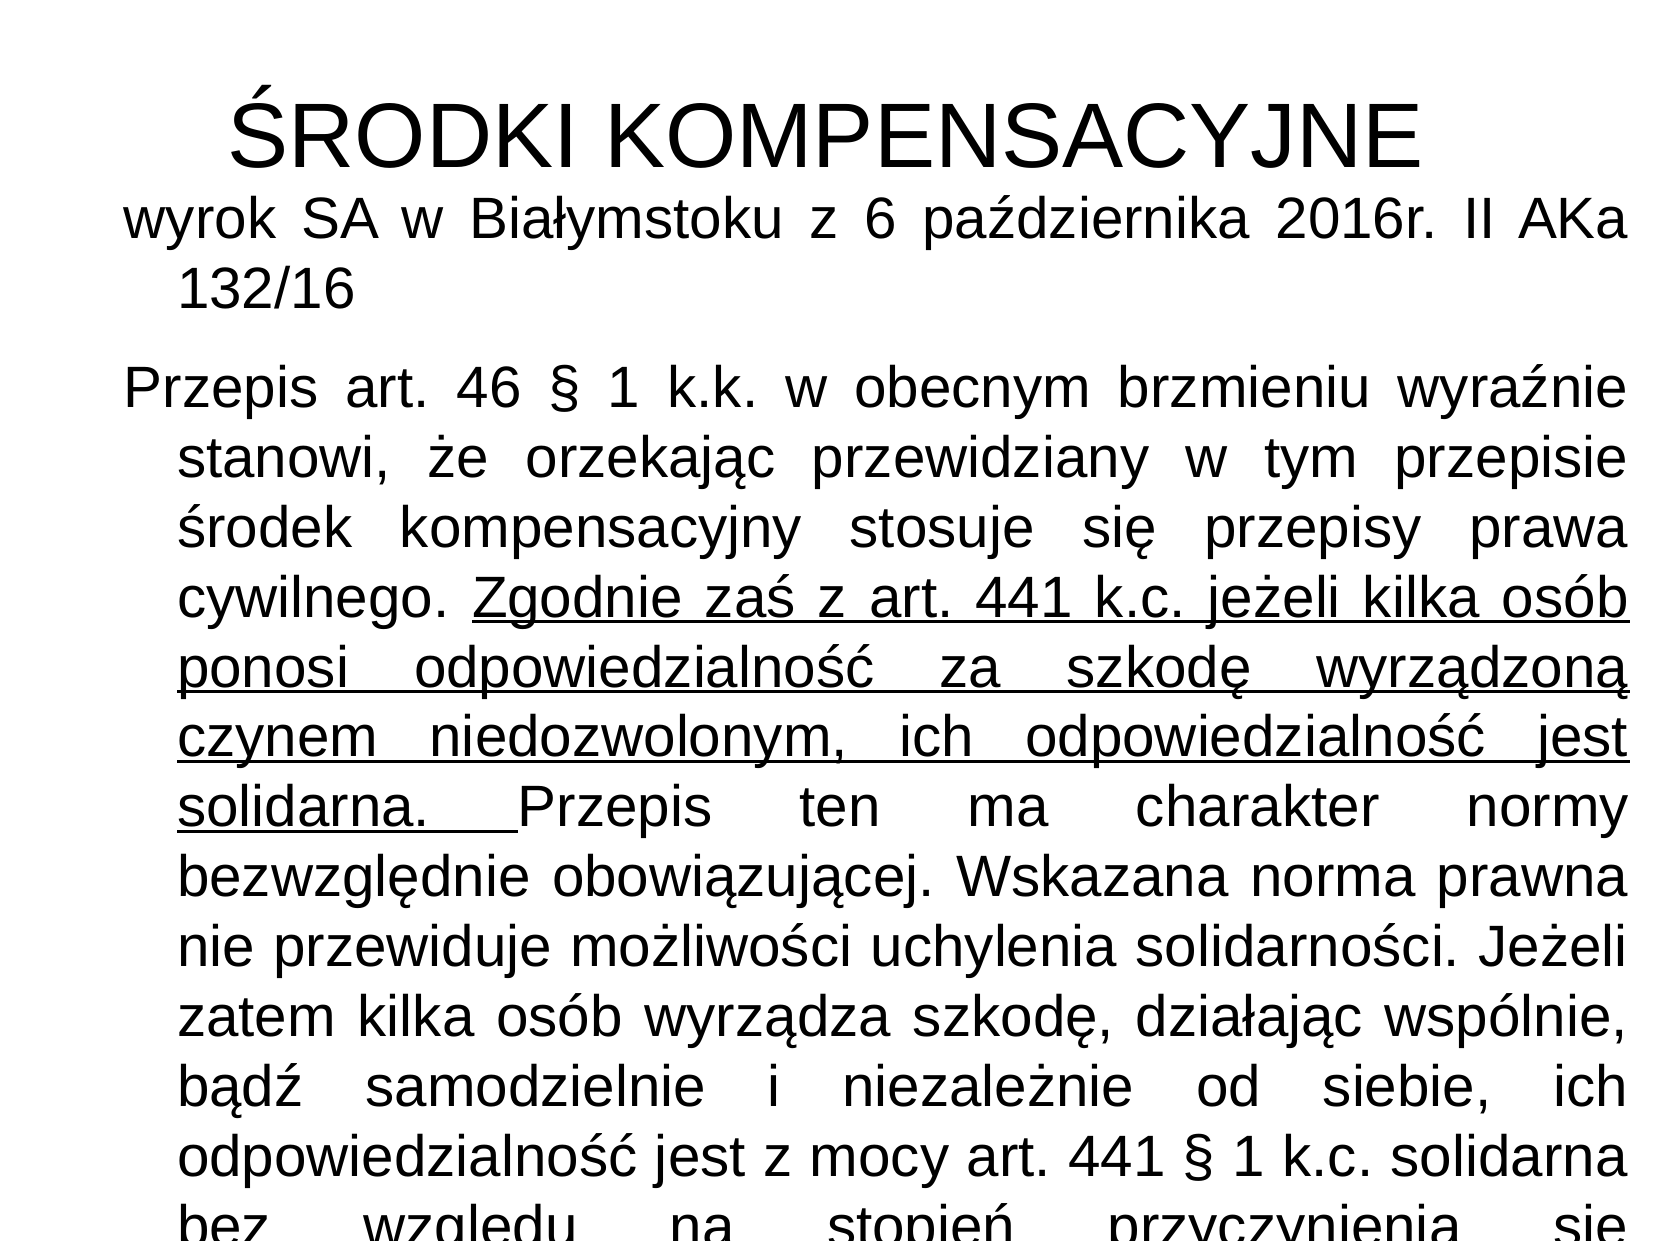

# ŚRODKI KOMPENSACYJNE
wyrok SA w Białymstoku z 6 października 2016r. II AKa 132/16
Przepis art. 46 § 1 k.k. w obecnym brzmieniu wyraźnie stanowi, że orzekając przewidziany w tym przepisie środek kompensacyjny stosuje się przepisy prawa cywilnego. Zgodnie zaś z art. 441 k.c. jeżeli kilka osób ponosi odpowiedzialność za szkodę wyrządzoną czynem niedozwolonym, ich odpowiedzialność jest solidarna. Przepis ten ma charakter normy bezwzględnie obowiązującej. Wskazana norma prawna nie przewiduje możliwości uchylenia solidarności. Jeżeli zatem kilka osób wyrządza szkodę, działając wspólnie, bądź samodzielnie i niezależnie od siebie, ich odpowiedzialność jest z mocy art. 441 § 1 k.c. solidarna bez względu na stopień przyczynienia się poszczególnych osób do wyrządzenia szkody.